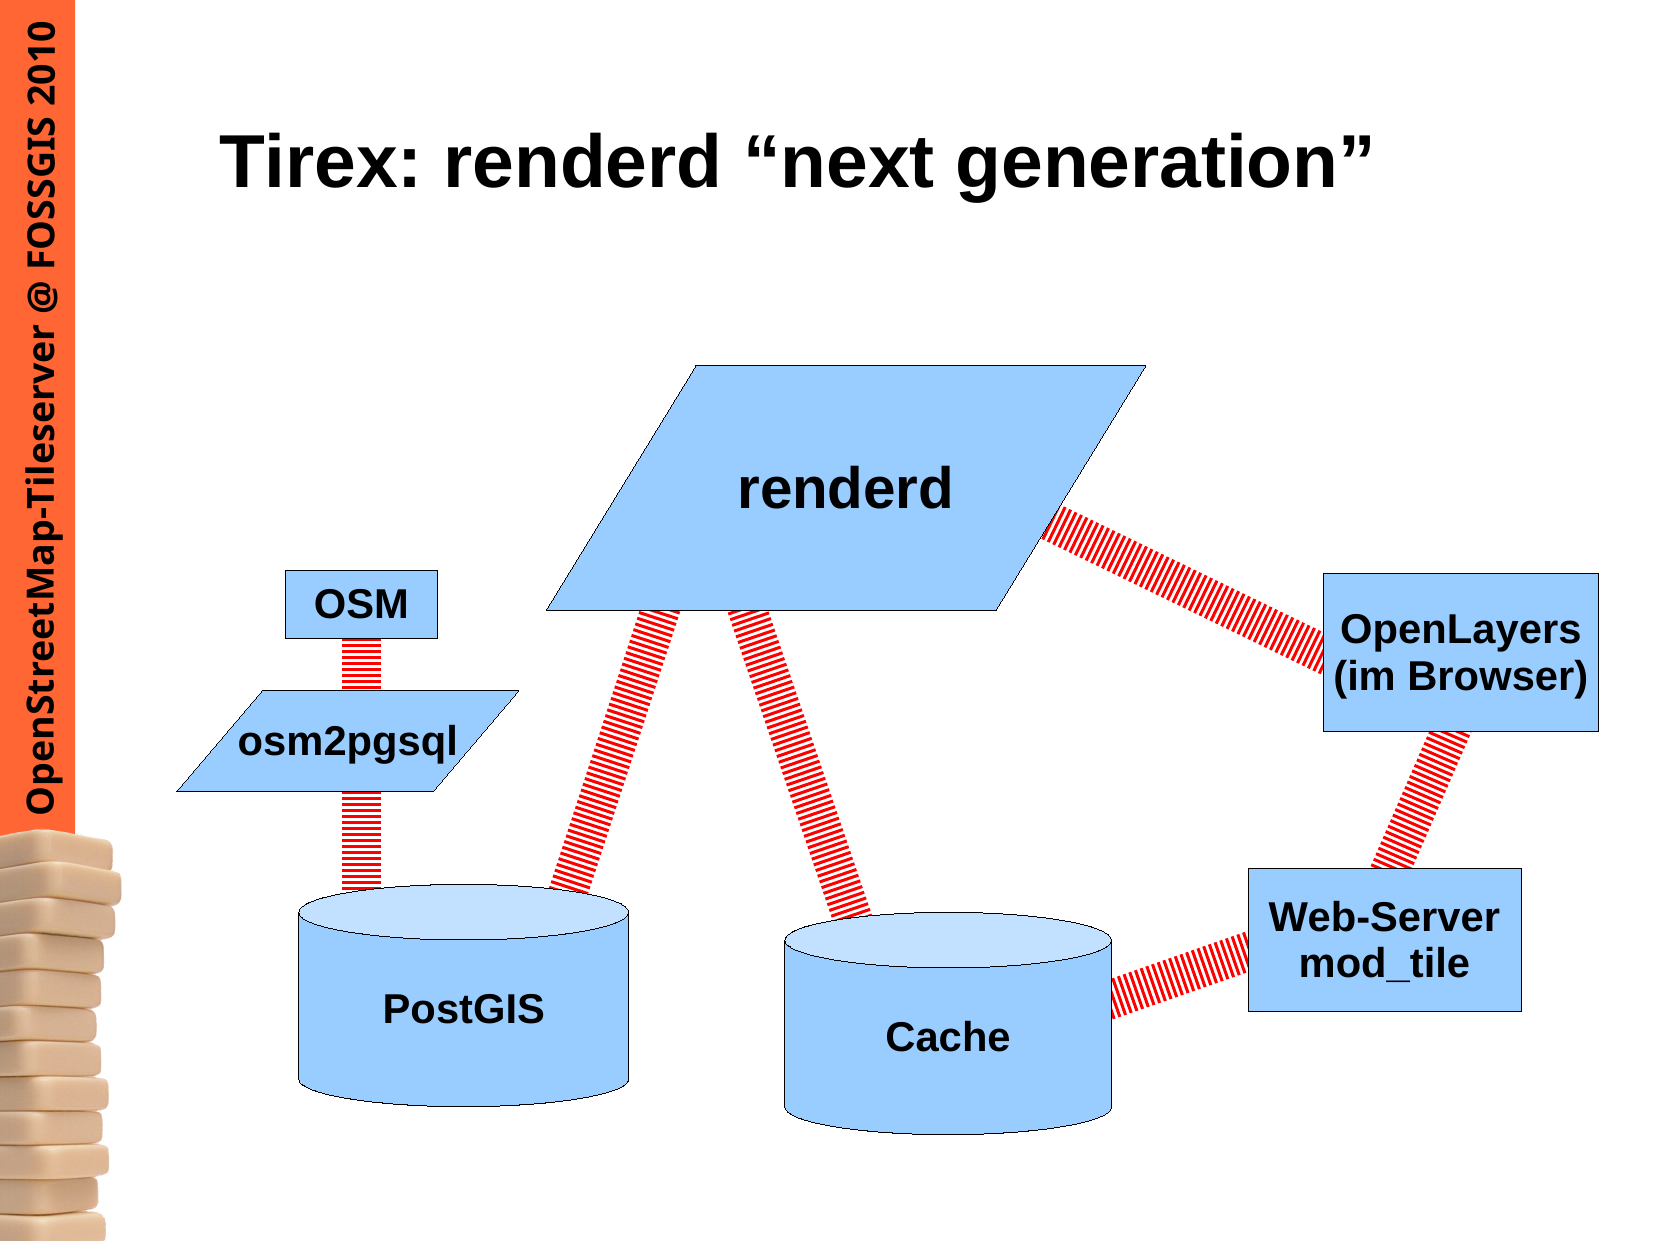

Tirex: renderd “next generation”
renderd
OSM
OpenLayers
(im Browser)
osm2pgsql
Web-Server
mod_tile
PostGIS
Cache